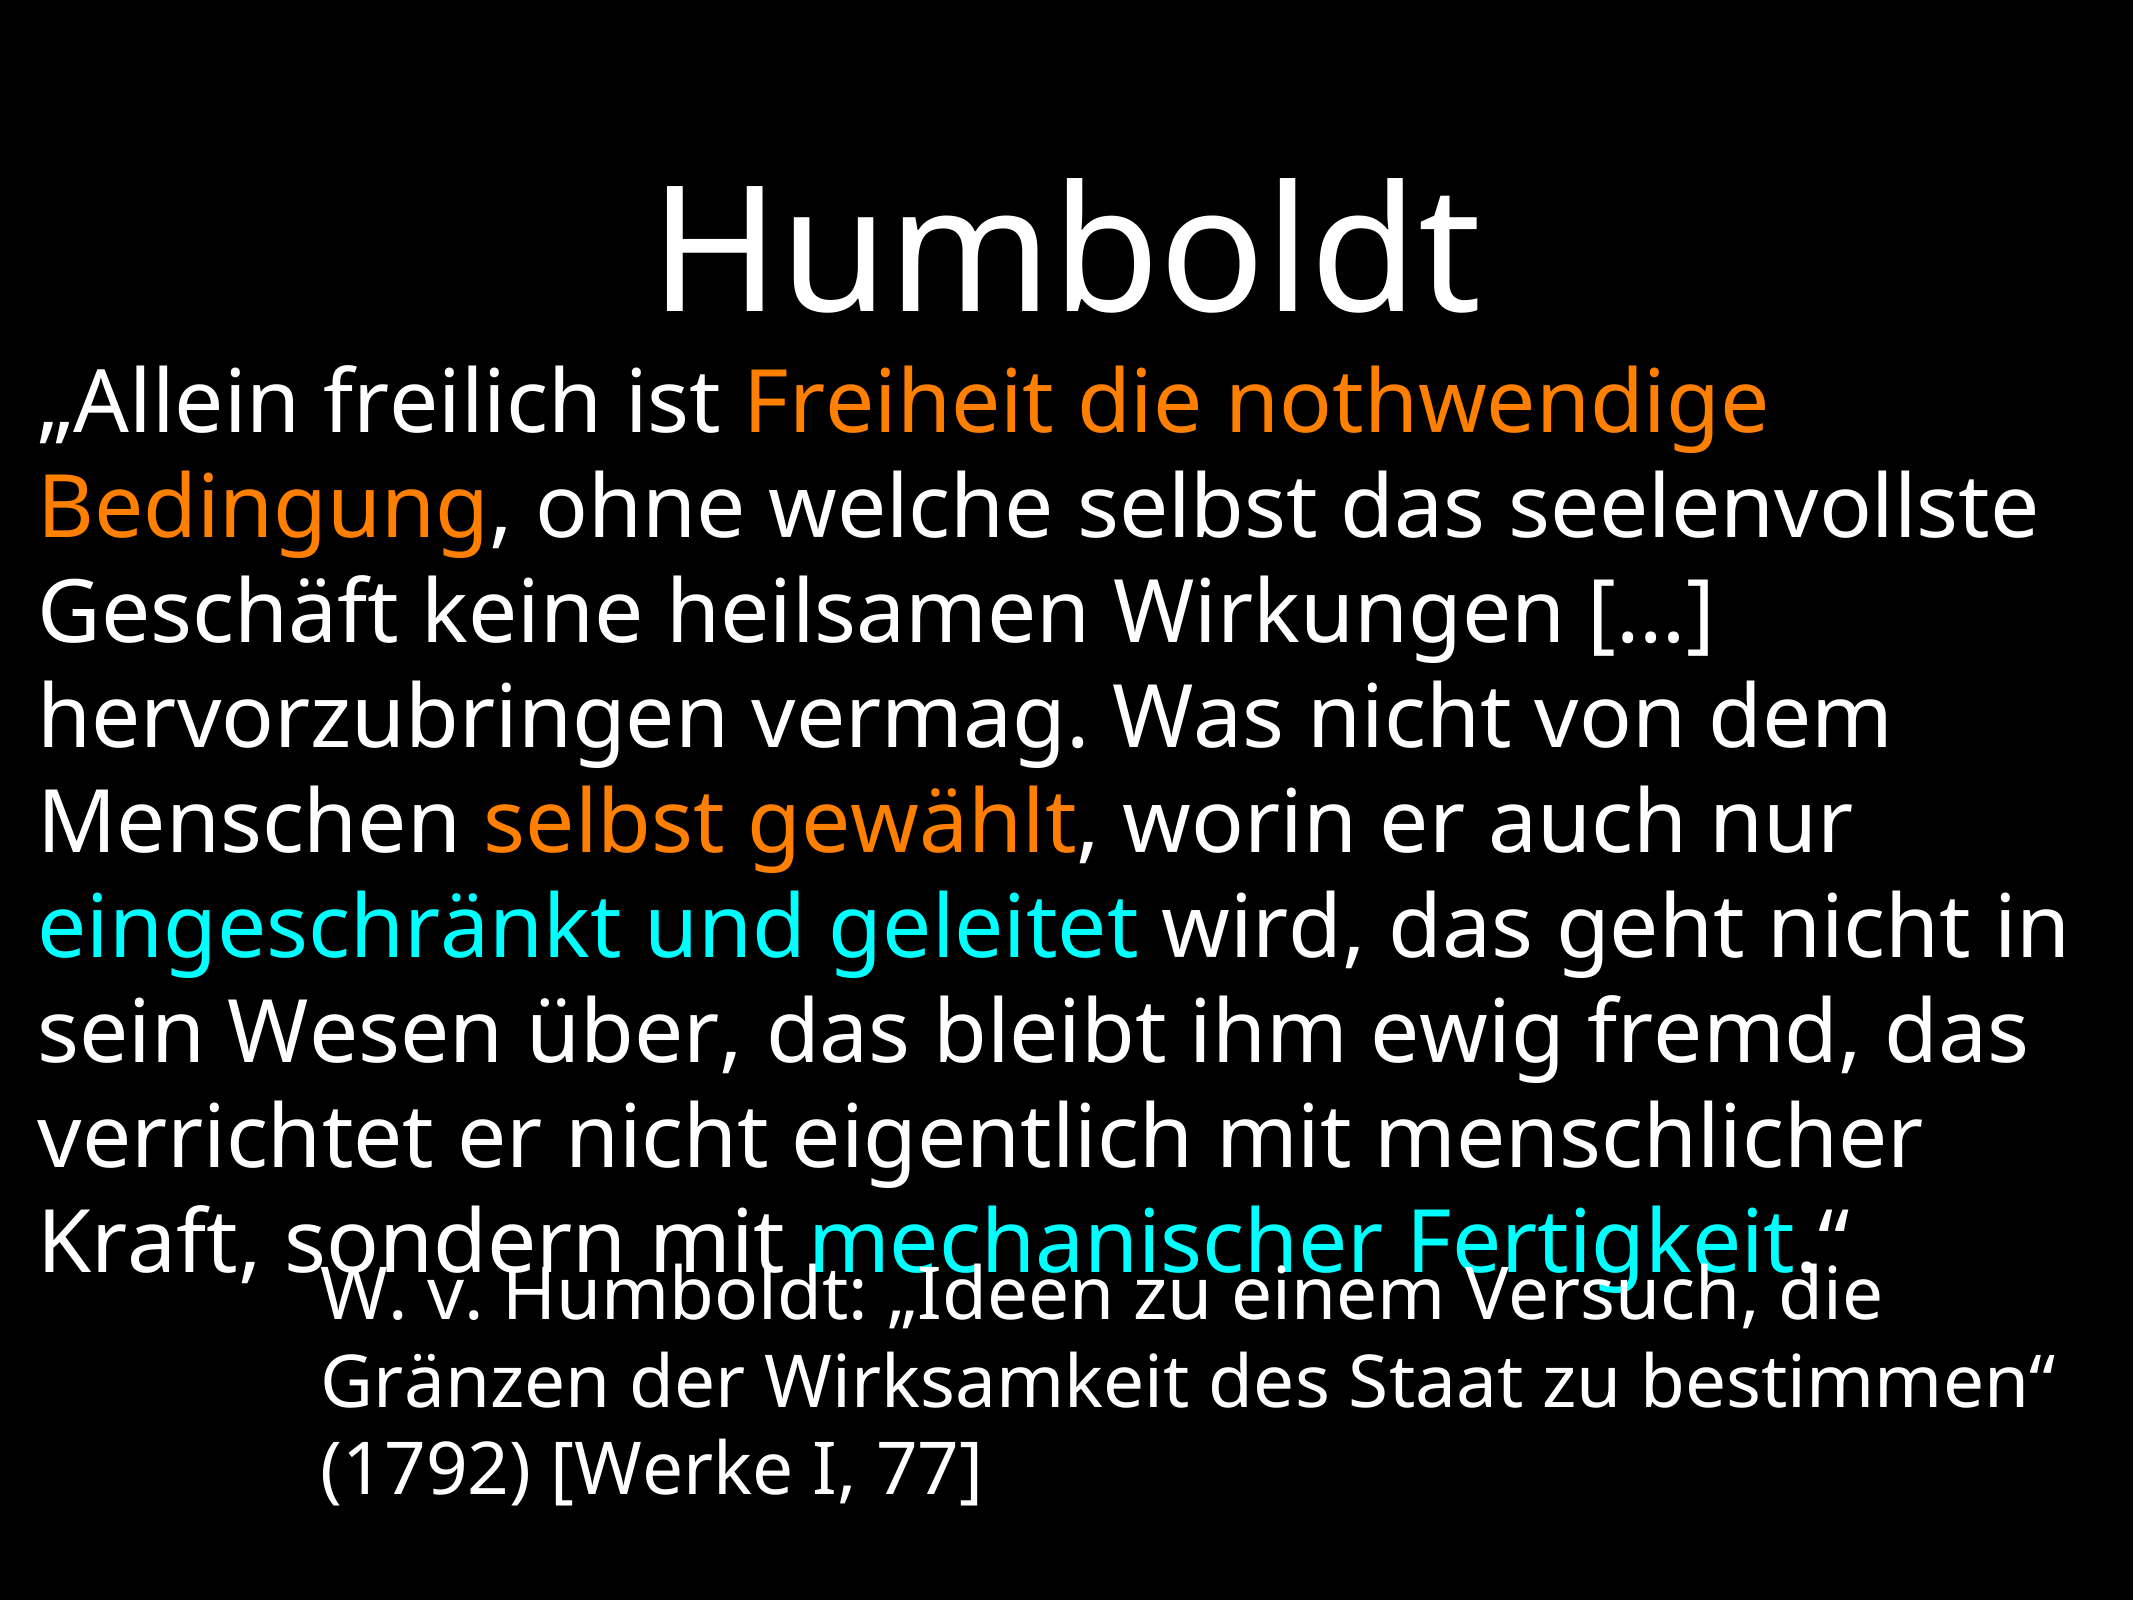

# Humboldt
„Allein freilich ist Freiheit die nothwendige Bedingung, ohne welche selbst das seelenvollste Geschäft keine heilsamen Wirkungen […] hervorzubringen vermag. Was nicht von dem Menschen selbst gewählt, worin er auch nur eingeschränkt und geleitet wird, das geht nicht in sein Wesen über, das bleibt ihm ewig fremd, das verrichtet er nicht eigentlich mit menschlicher Kraft, sondern mit mechanischer Fertigkeit.“
W. v. Humboldt: „Ideen zu einem Versuch, die Gränzen der Wirksamkeit des Staat zu bestimmen“ (1792) [Werke I, 77]